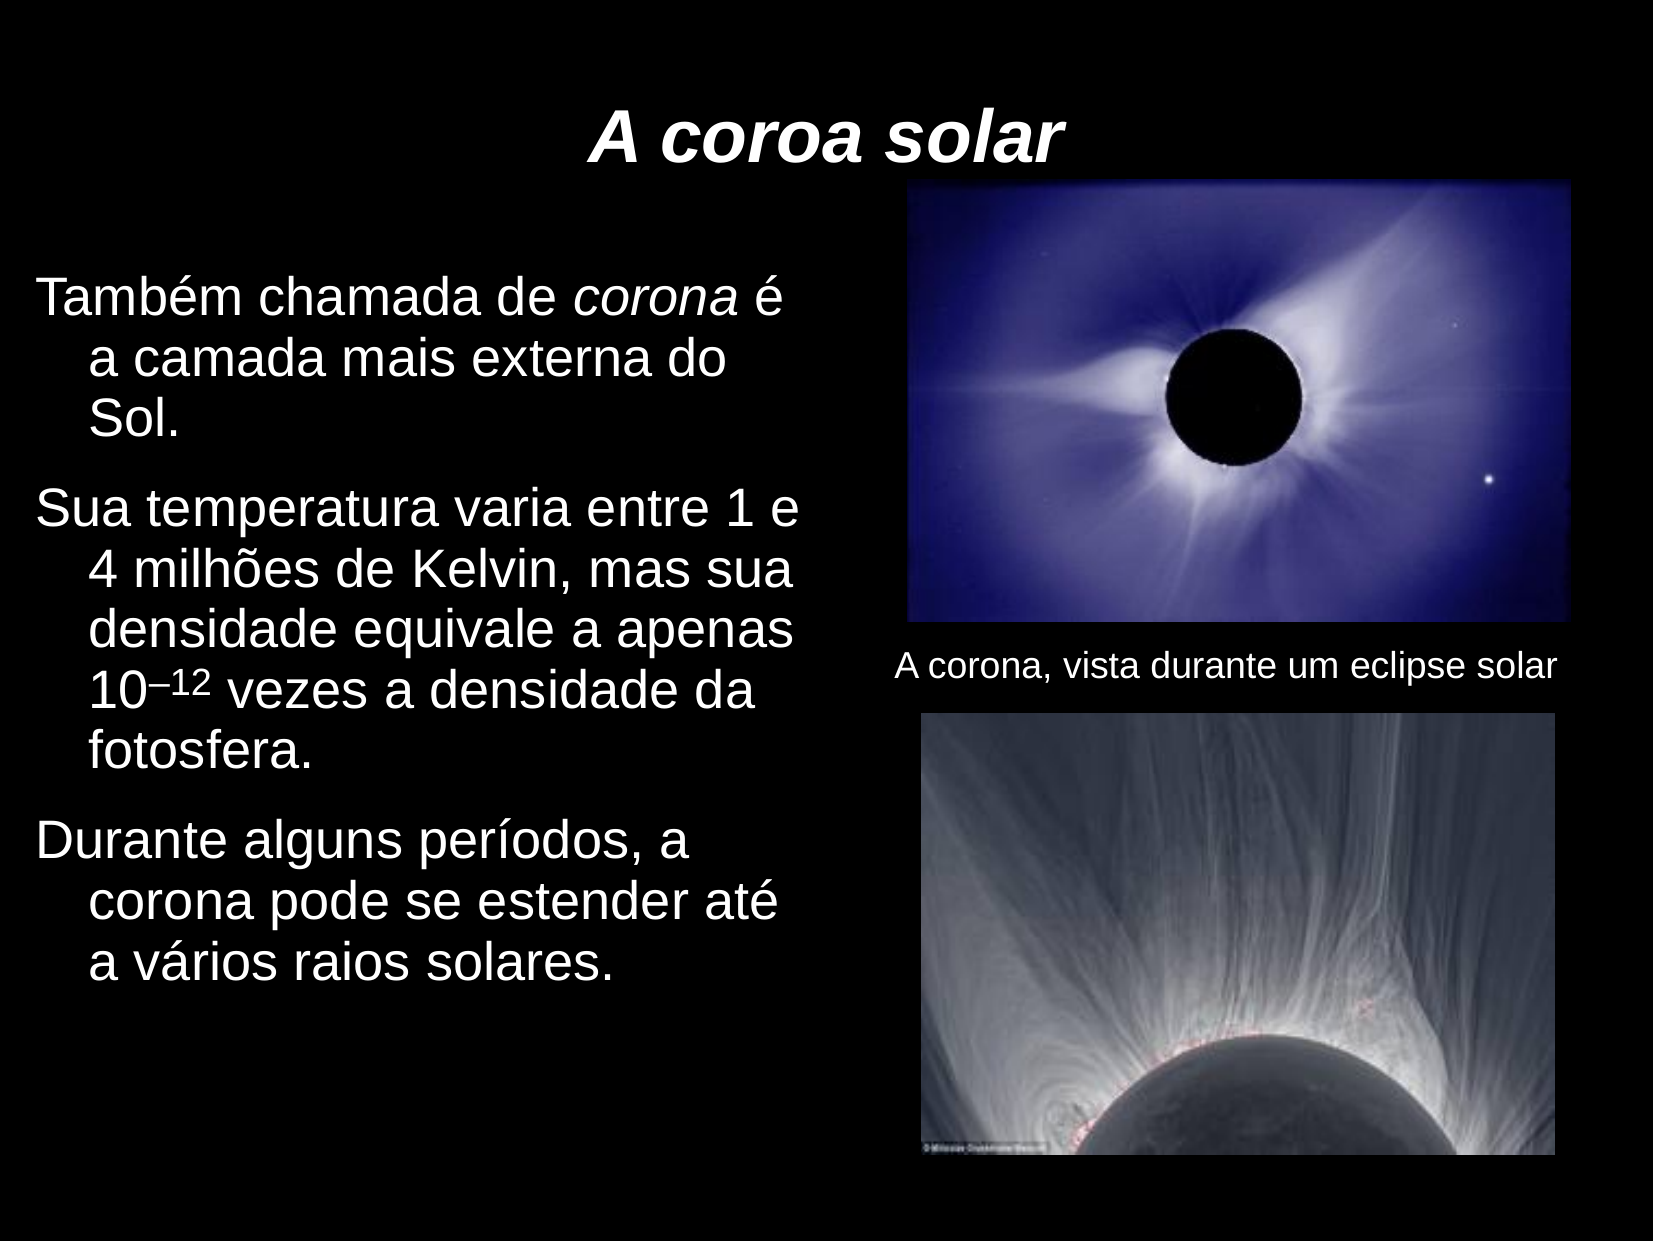

# A coroa solar
Também chamada de corona é a camada mais externa do Sol.
Sua temperatura varia entre 1 e 4 milhões de Kelvin, mas sua densidade equivale a apenas 10–12 vezes a densidade da fotosfera.
Durante alguns períodos, a corona pode se estender até a vários raios solares.
A corona, vista durante um eclipse solar